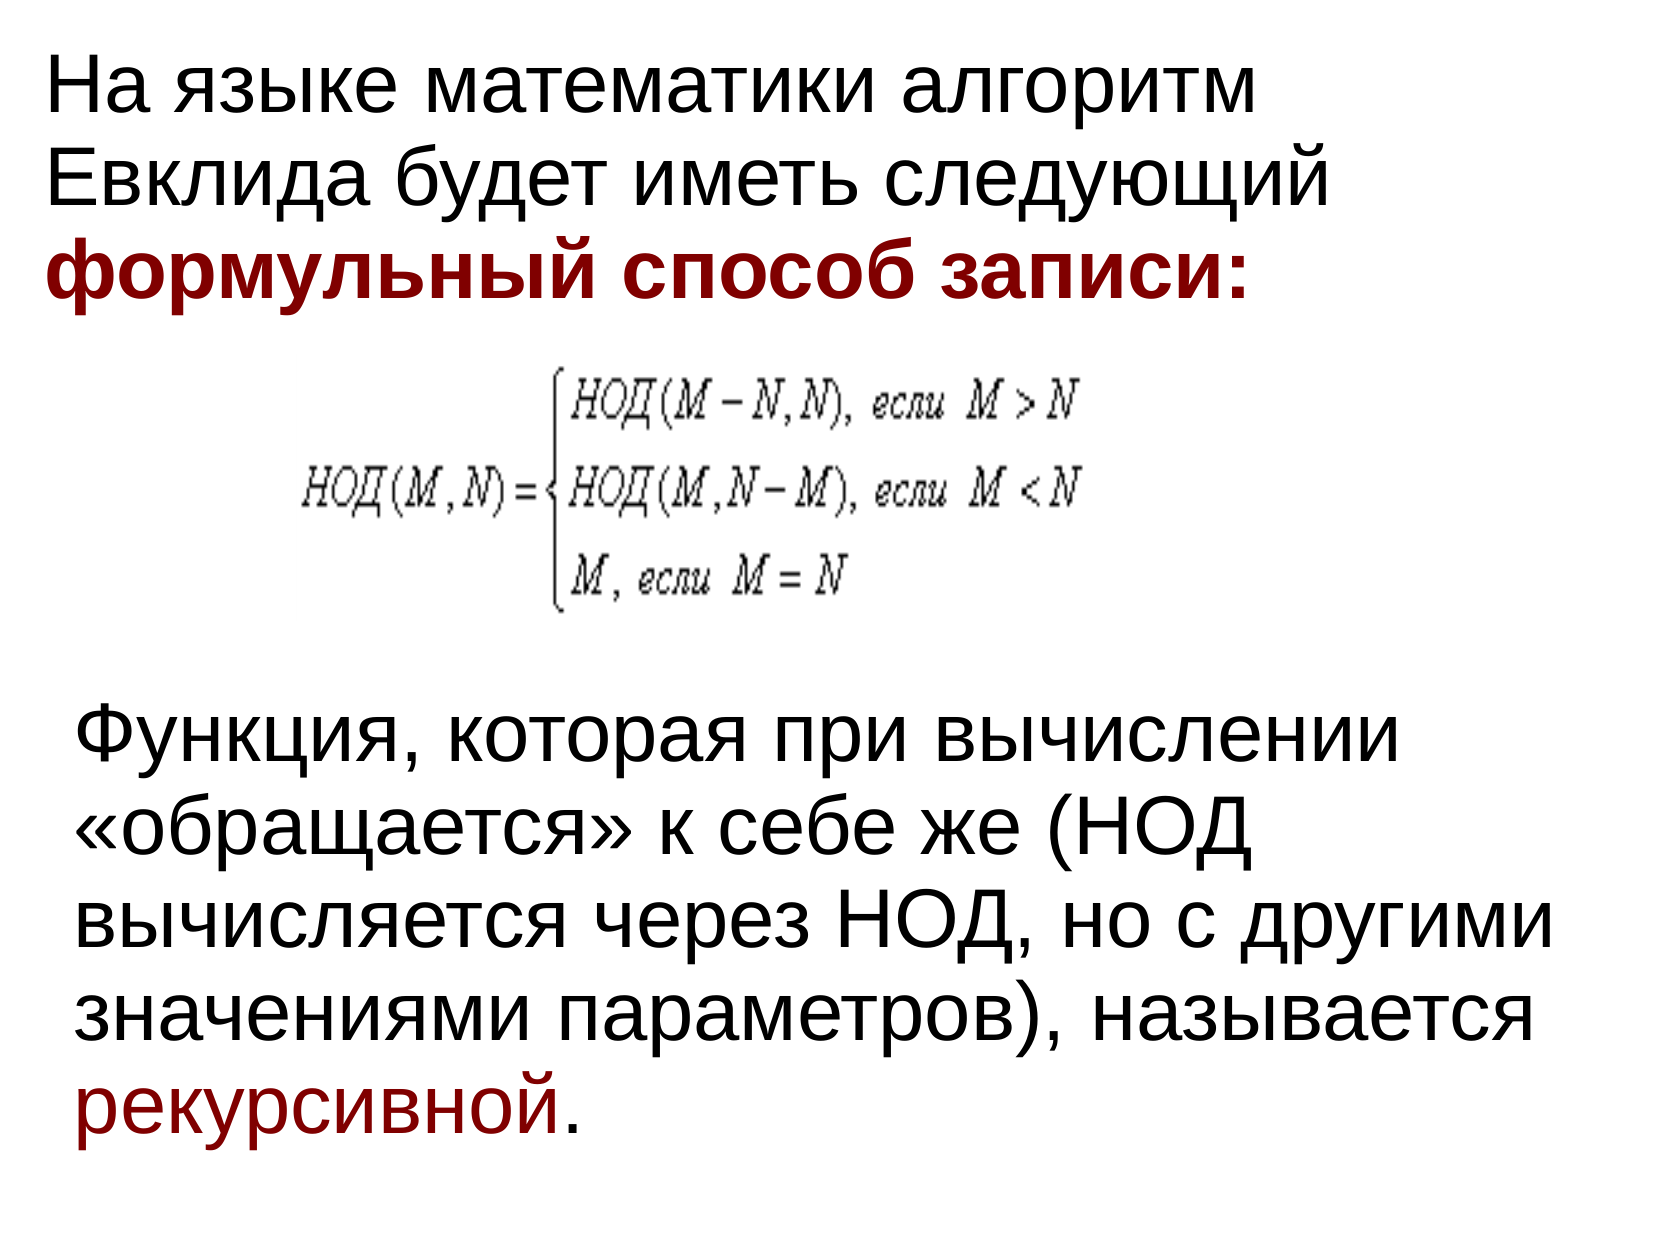

На языке математики алгоритм Евклида будет иметь следующий формульный способ записи:
Функция, которая при вычислении «обращается» к себе же (НОД вычисляется через НОД, но с другими значениями параметров), называется рекурсивной.